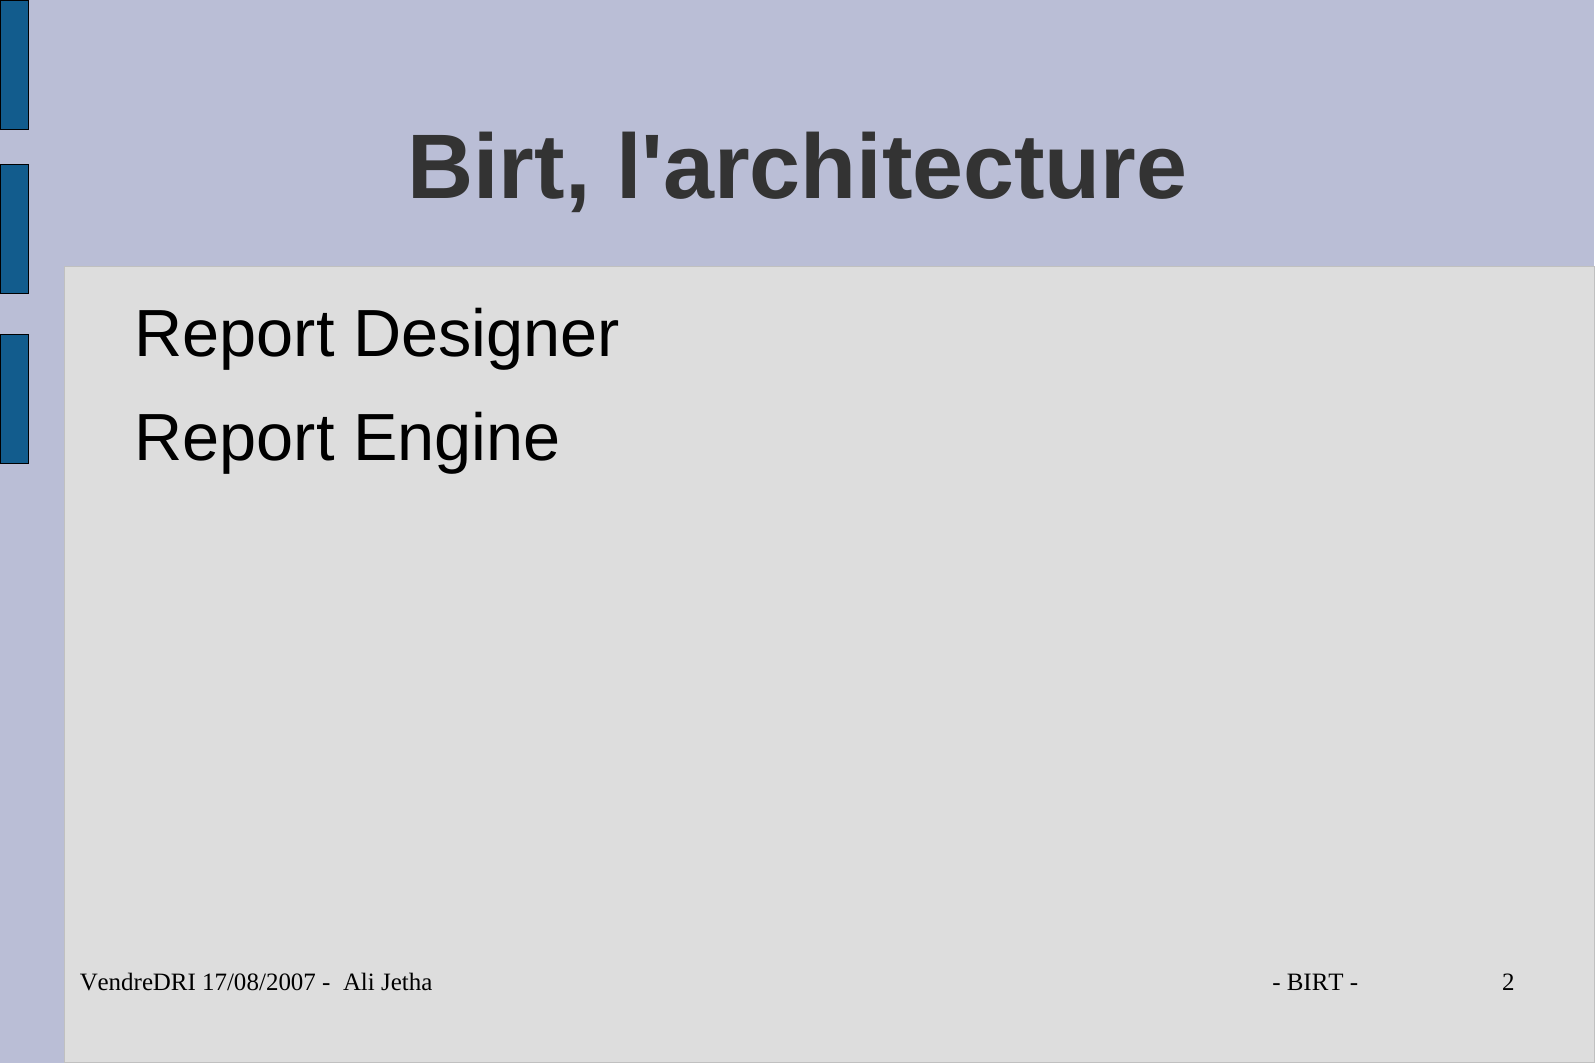

# Birt, l'architecture
Report Designer
Report Engine
VendreDRI 17/08/2007 - Ali Jetha
- BIRT -
2